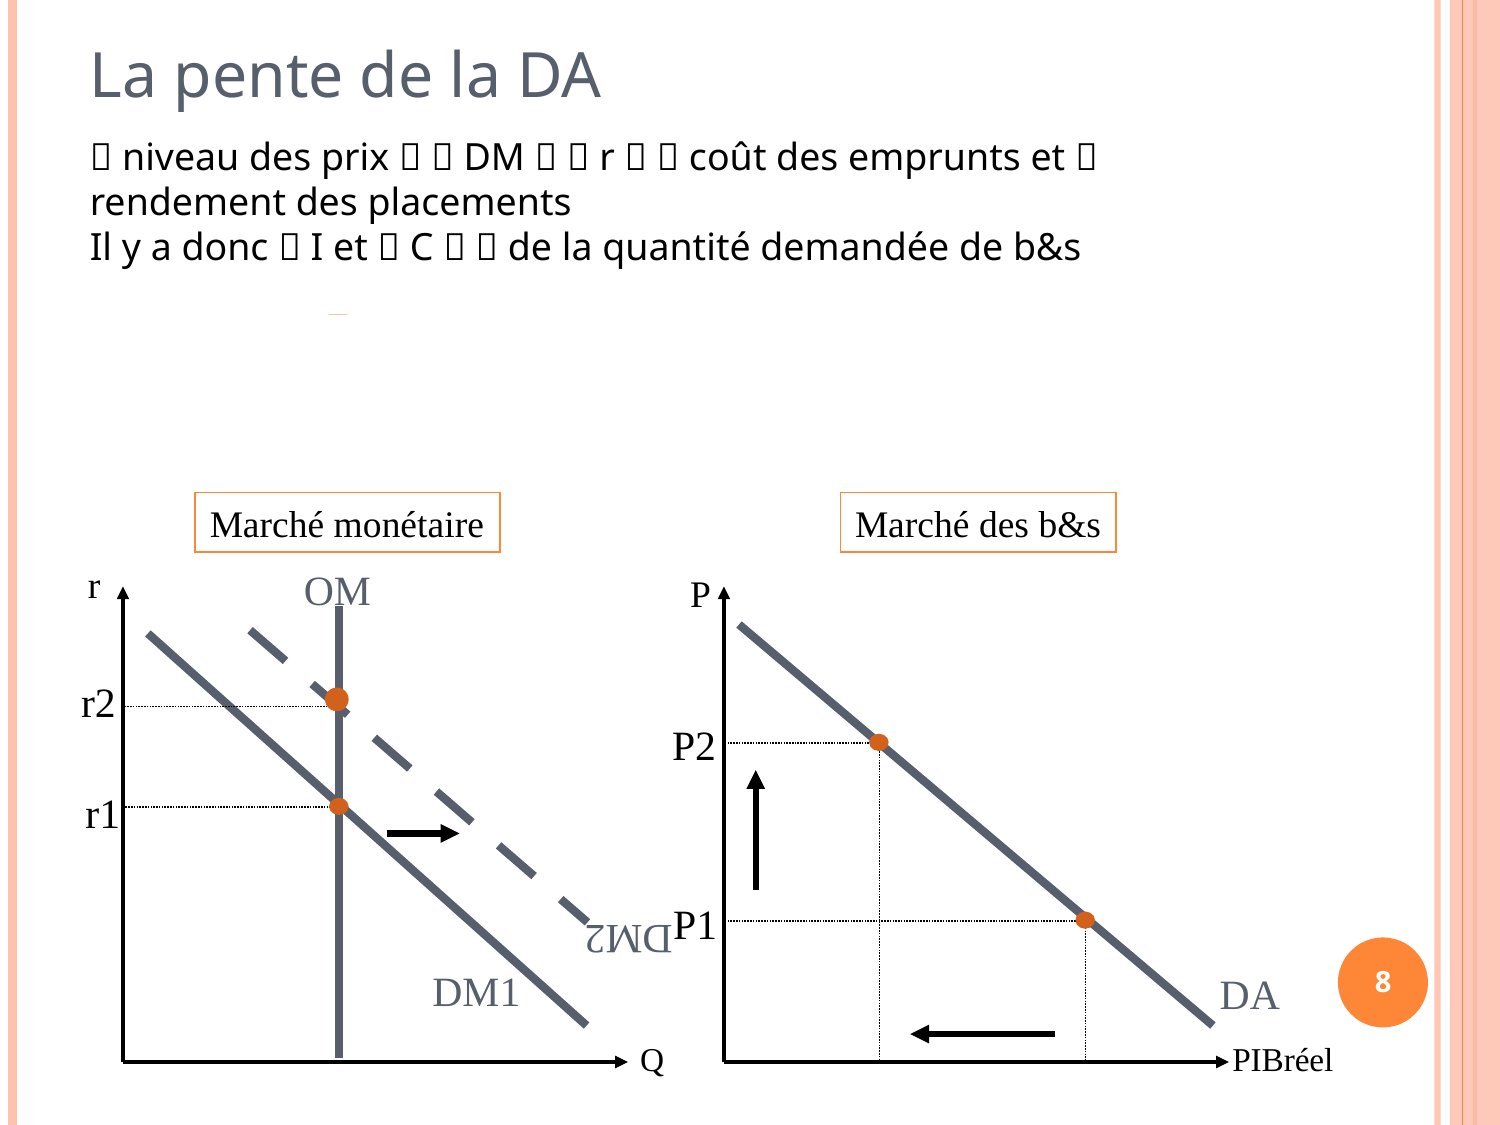

# La pente de la DA
 niveau des prix   DM   r   coût des emprunts et  rendement des placements
Il y a donc  I et  C   de la quantité demandée de b&s
r2
DM2
Marché monétaire
Marché des b&s
r
OM
P
P2
r1
P1
DM1
DA
Q
PIBréel